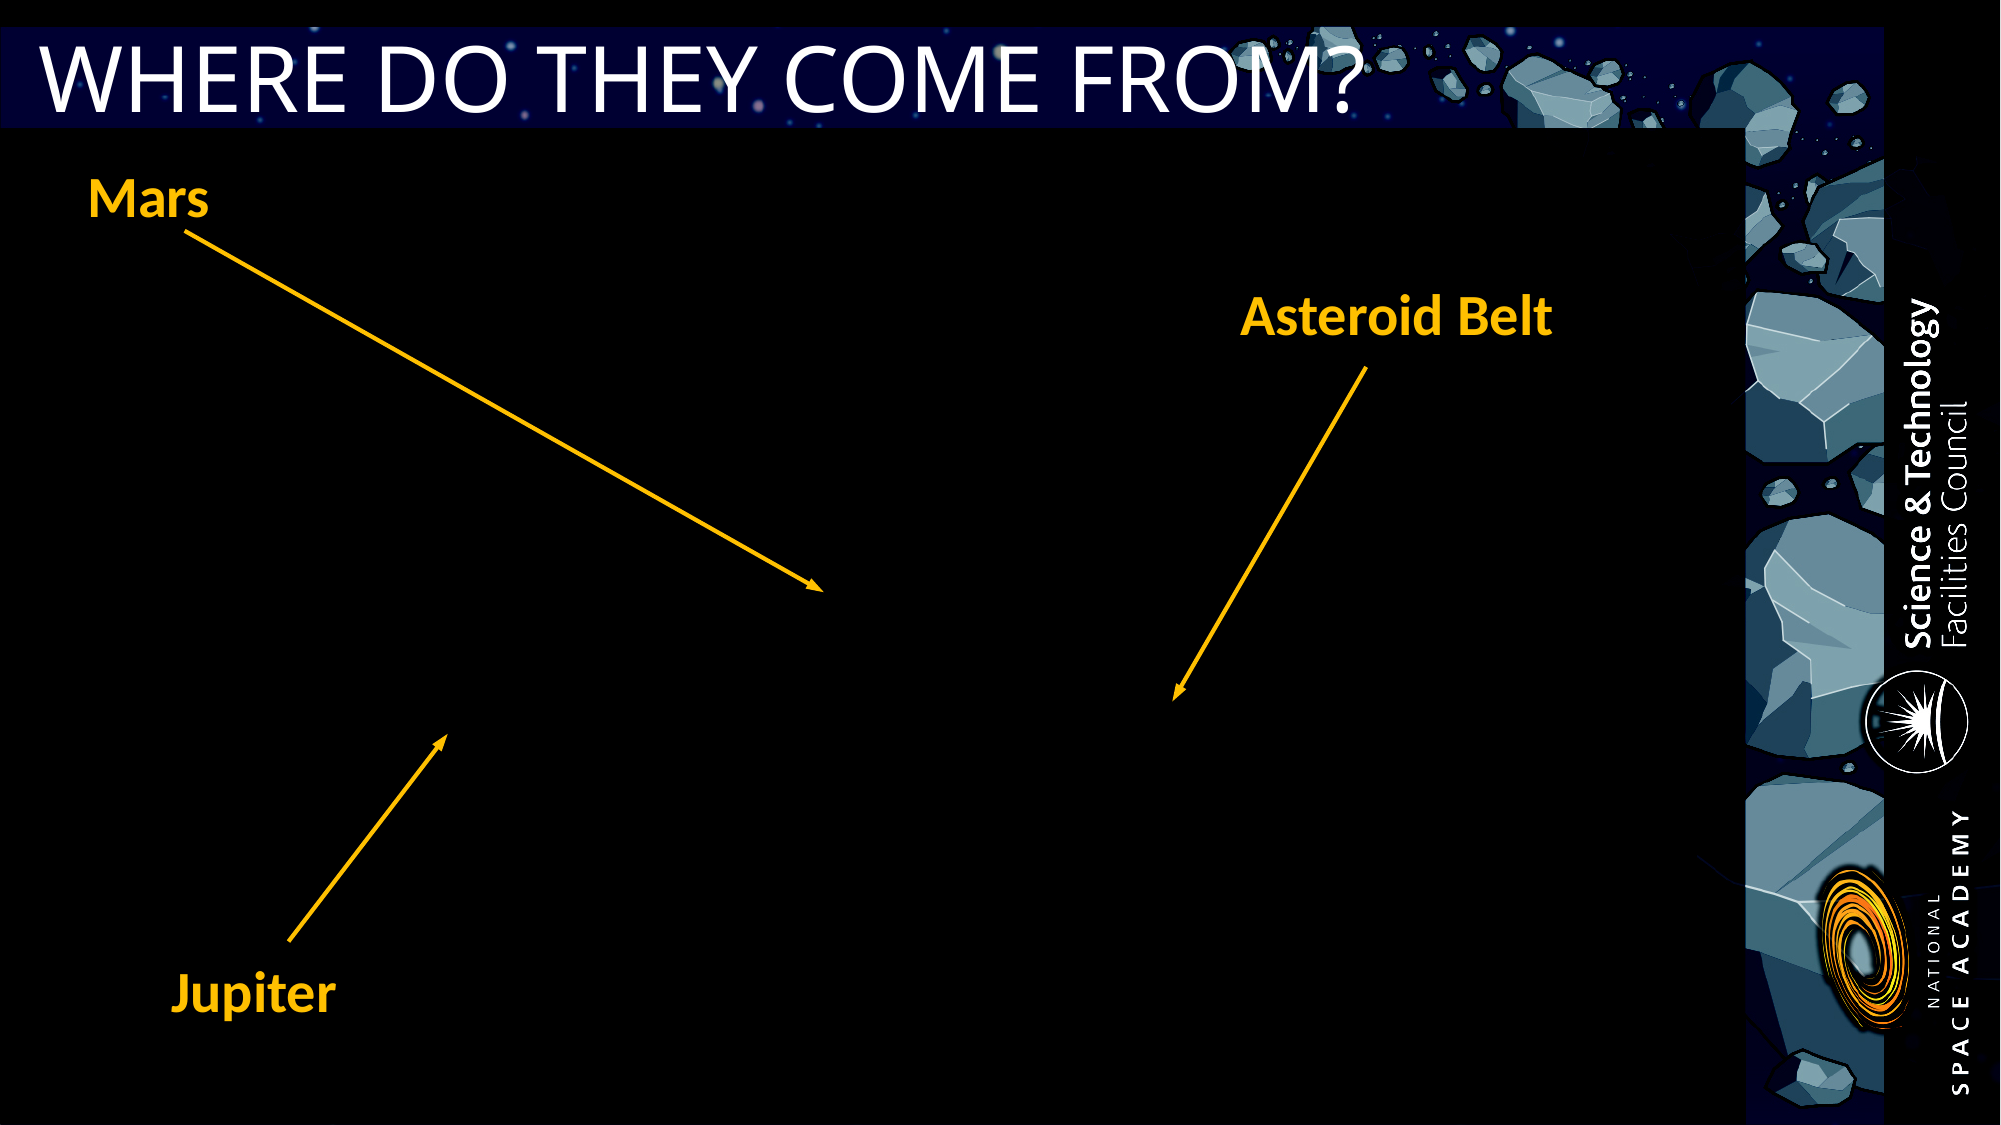

WHERE DO THEY COME FROM?
Mars
Asteroid Belt
Jupiter